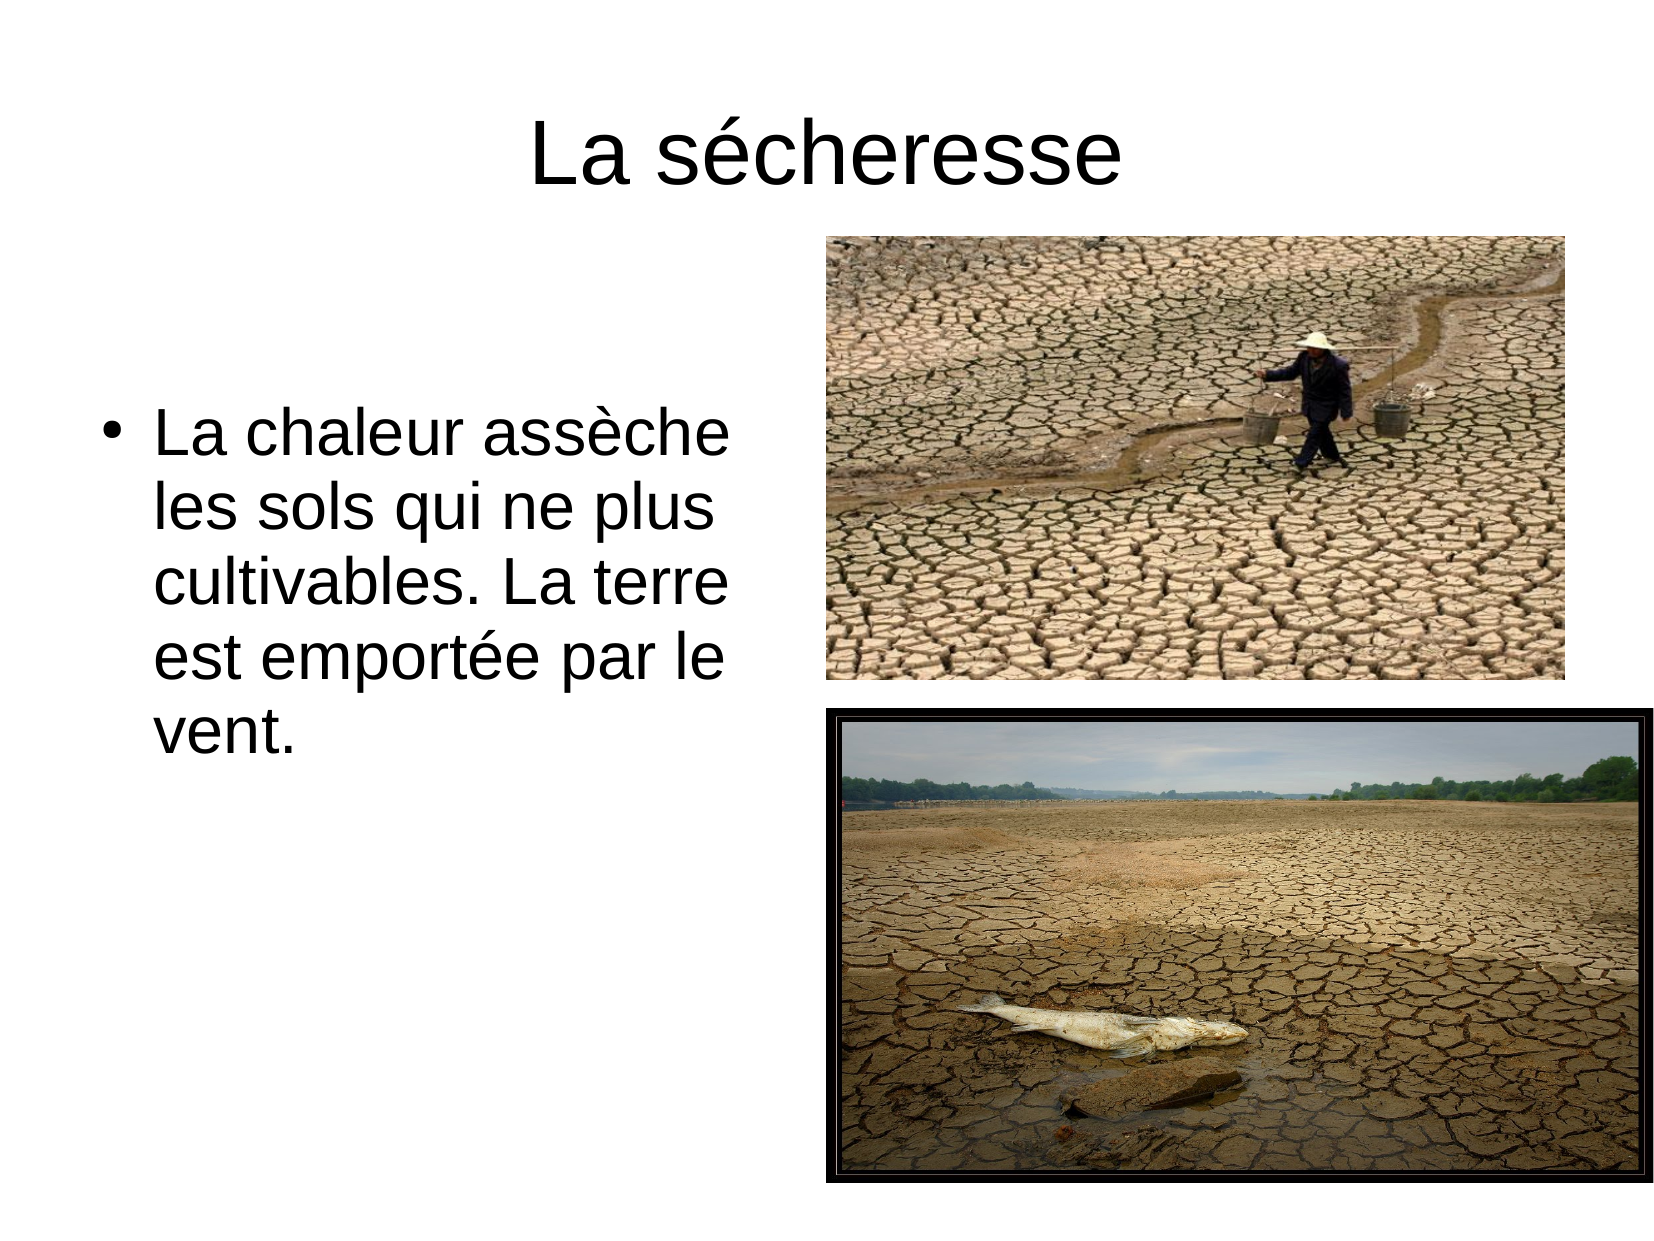

# La sécheresse
La chaleur assèche les sols qui ne plus cultivables. La terre est emportée par le vent.